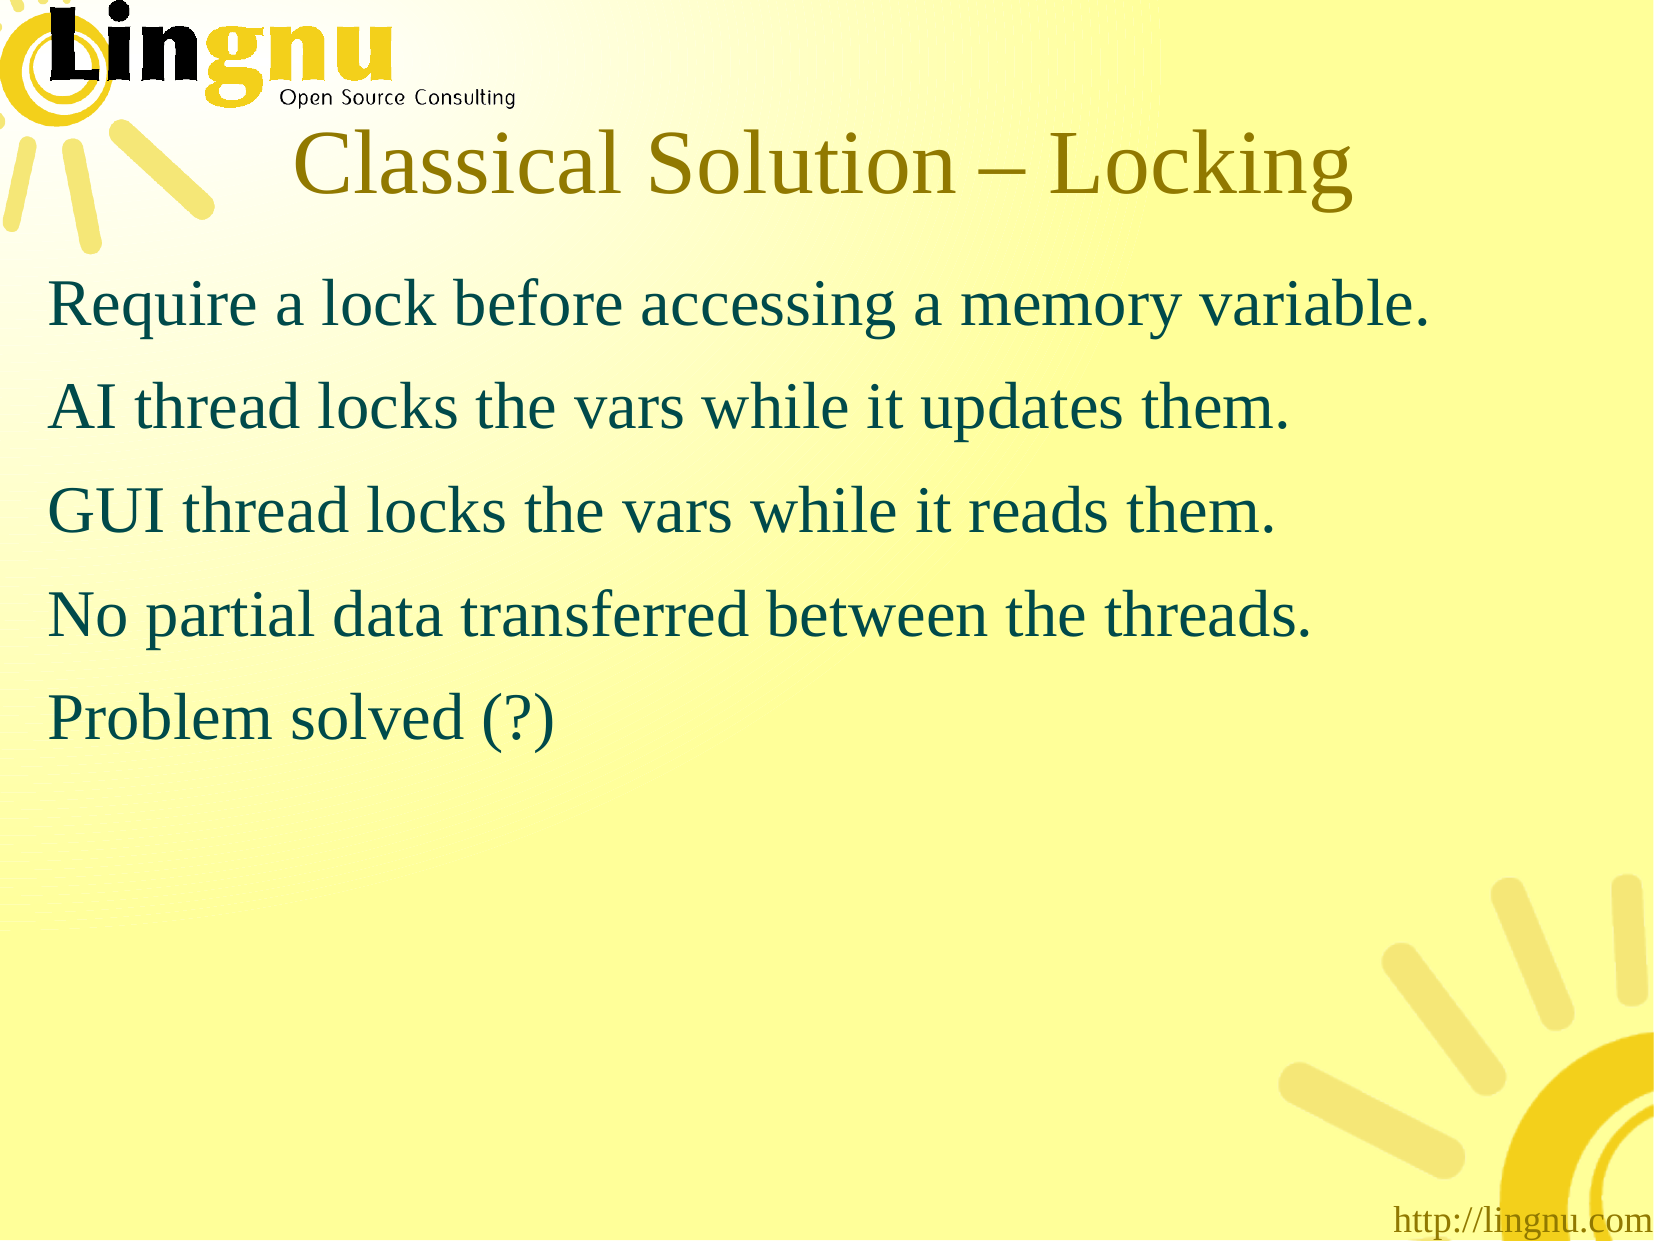

# Classical Solution – Locking
Require a lock before accessing a memory variable.
AI thread locks the vars while it updates them.
GUI thread locks the vars while it reads them.
No partial data transferred between the threads.
Problem solved (?)